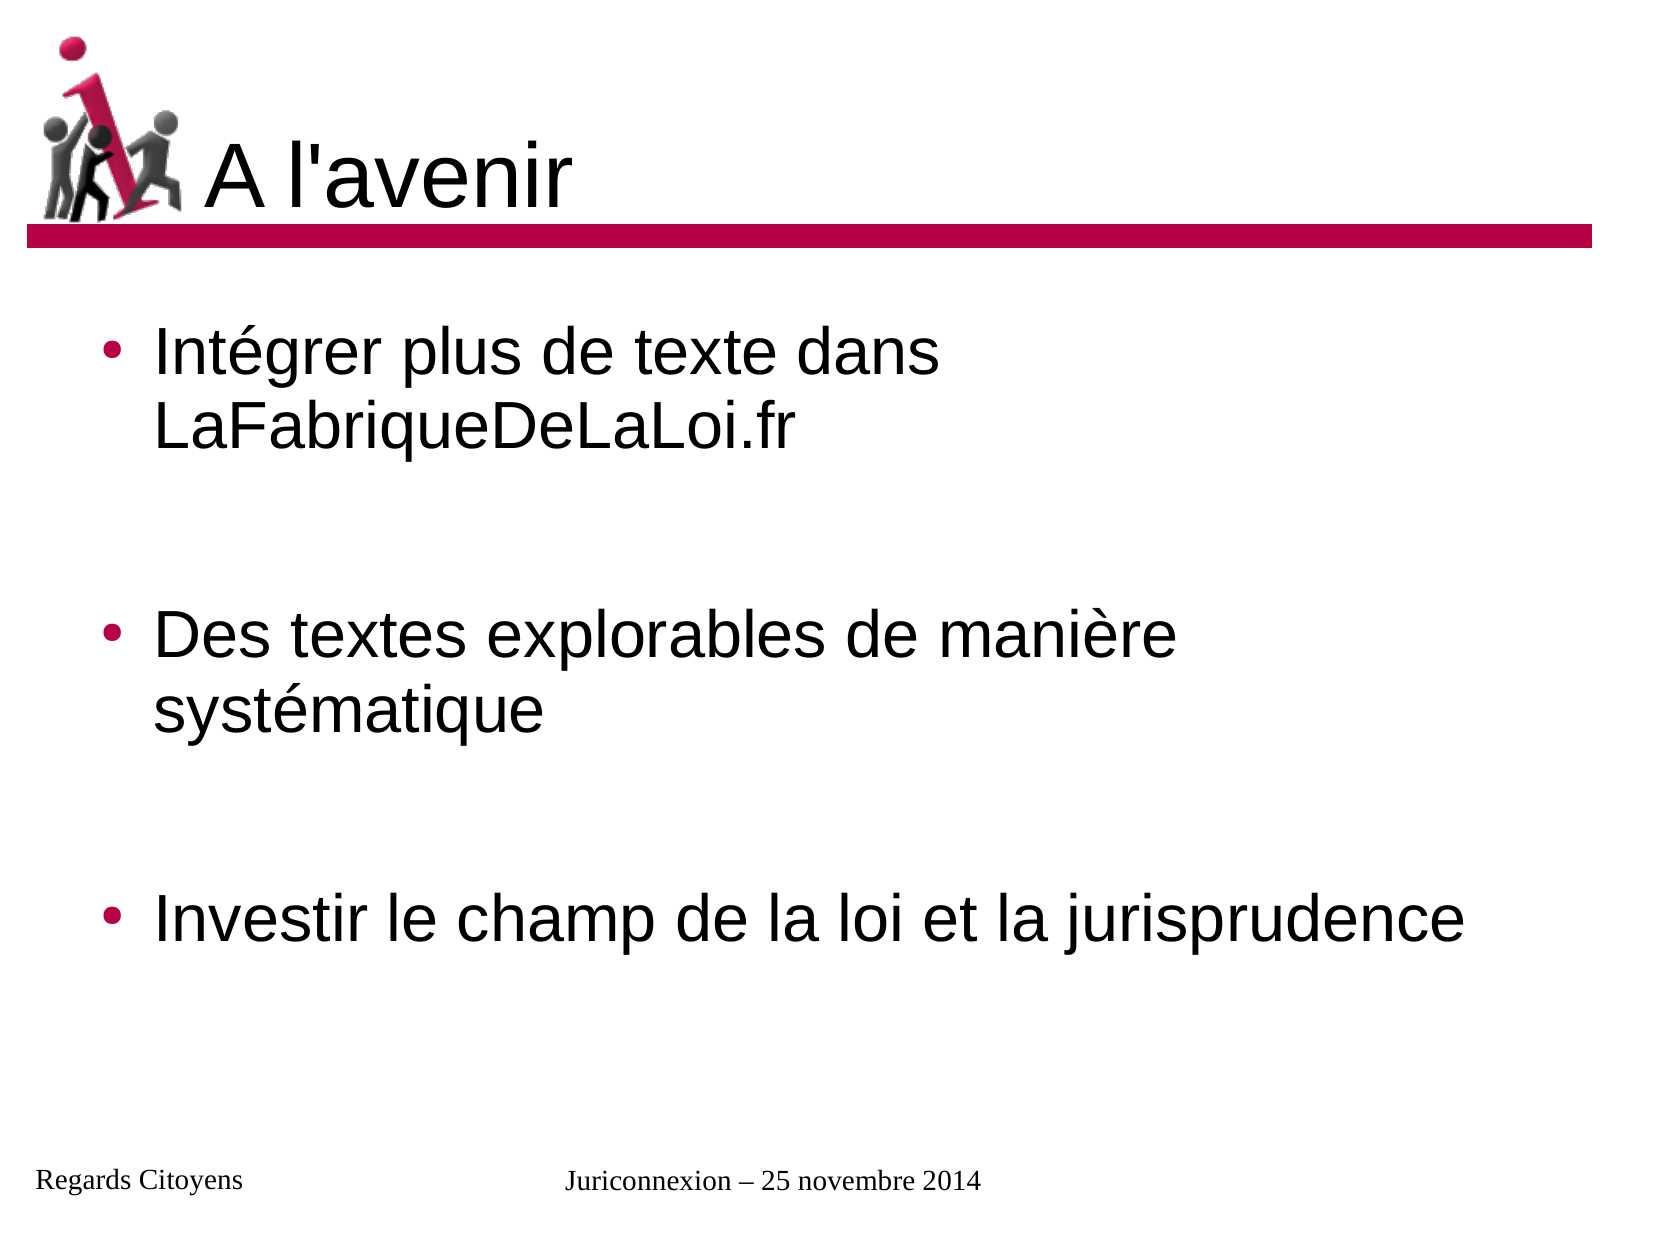

# A l'avenir
Intégrer plus de texte dans LaFabriqueDeLaLoi.fr
Des textes explorables de manière systématique
Investir le champ de la loi et la jurisprudence